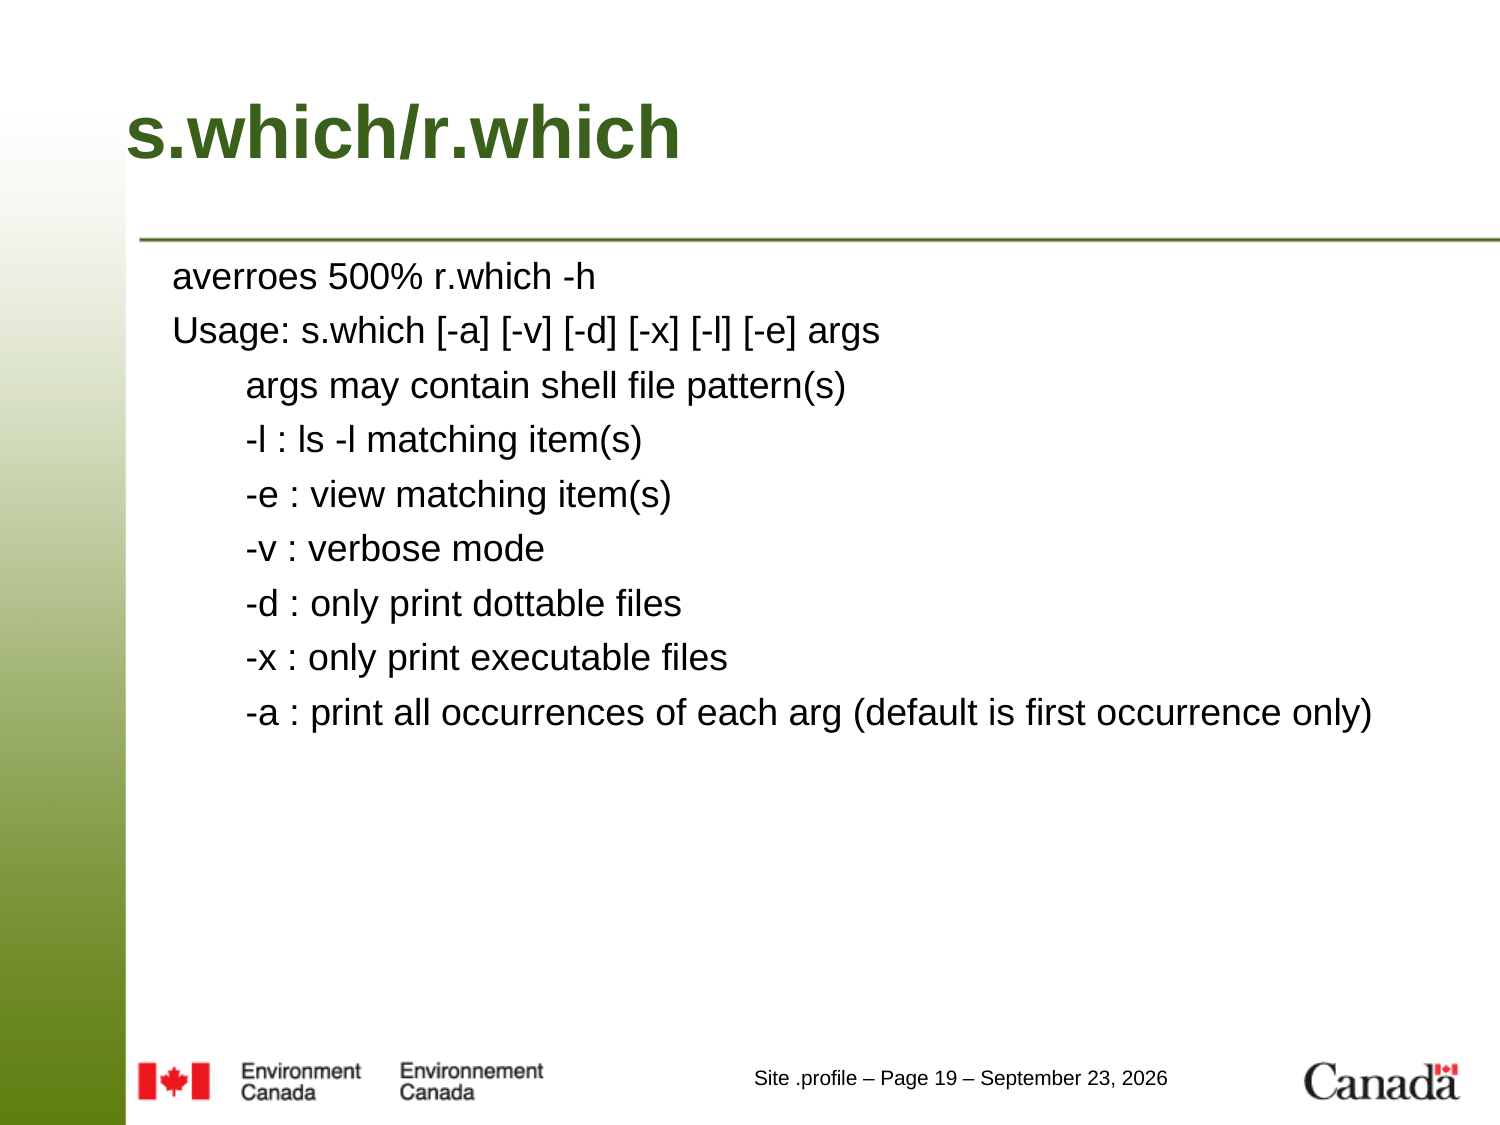

# s.which/r.which
averroes 500% r.which -h
Usage: s.which [-a] [-v] [-d] [-x] [-l] [-e] args
 args may contain shell file pattern(s)
 -l : ls -l matching item(s)
 -e : view matching item(s)
 -v : verbose mode
 -d : only print dottable files
 -x : only print executable files
 -a : print all occurrences of each arg (default is first occurrence only)